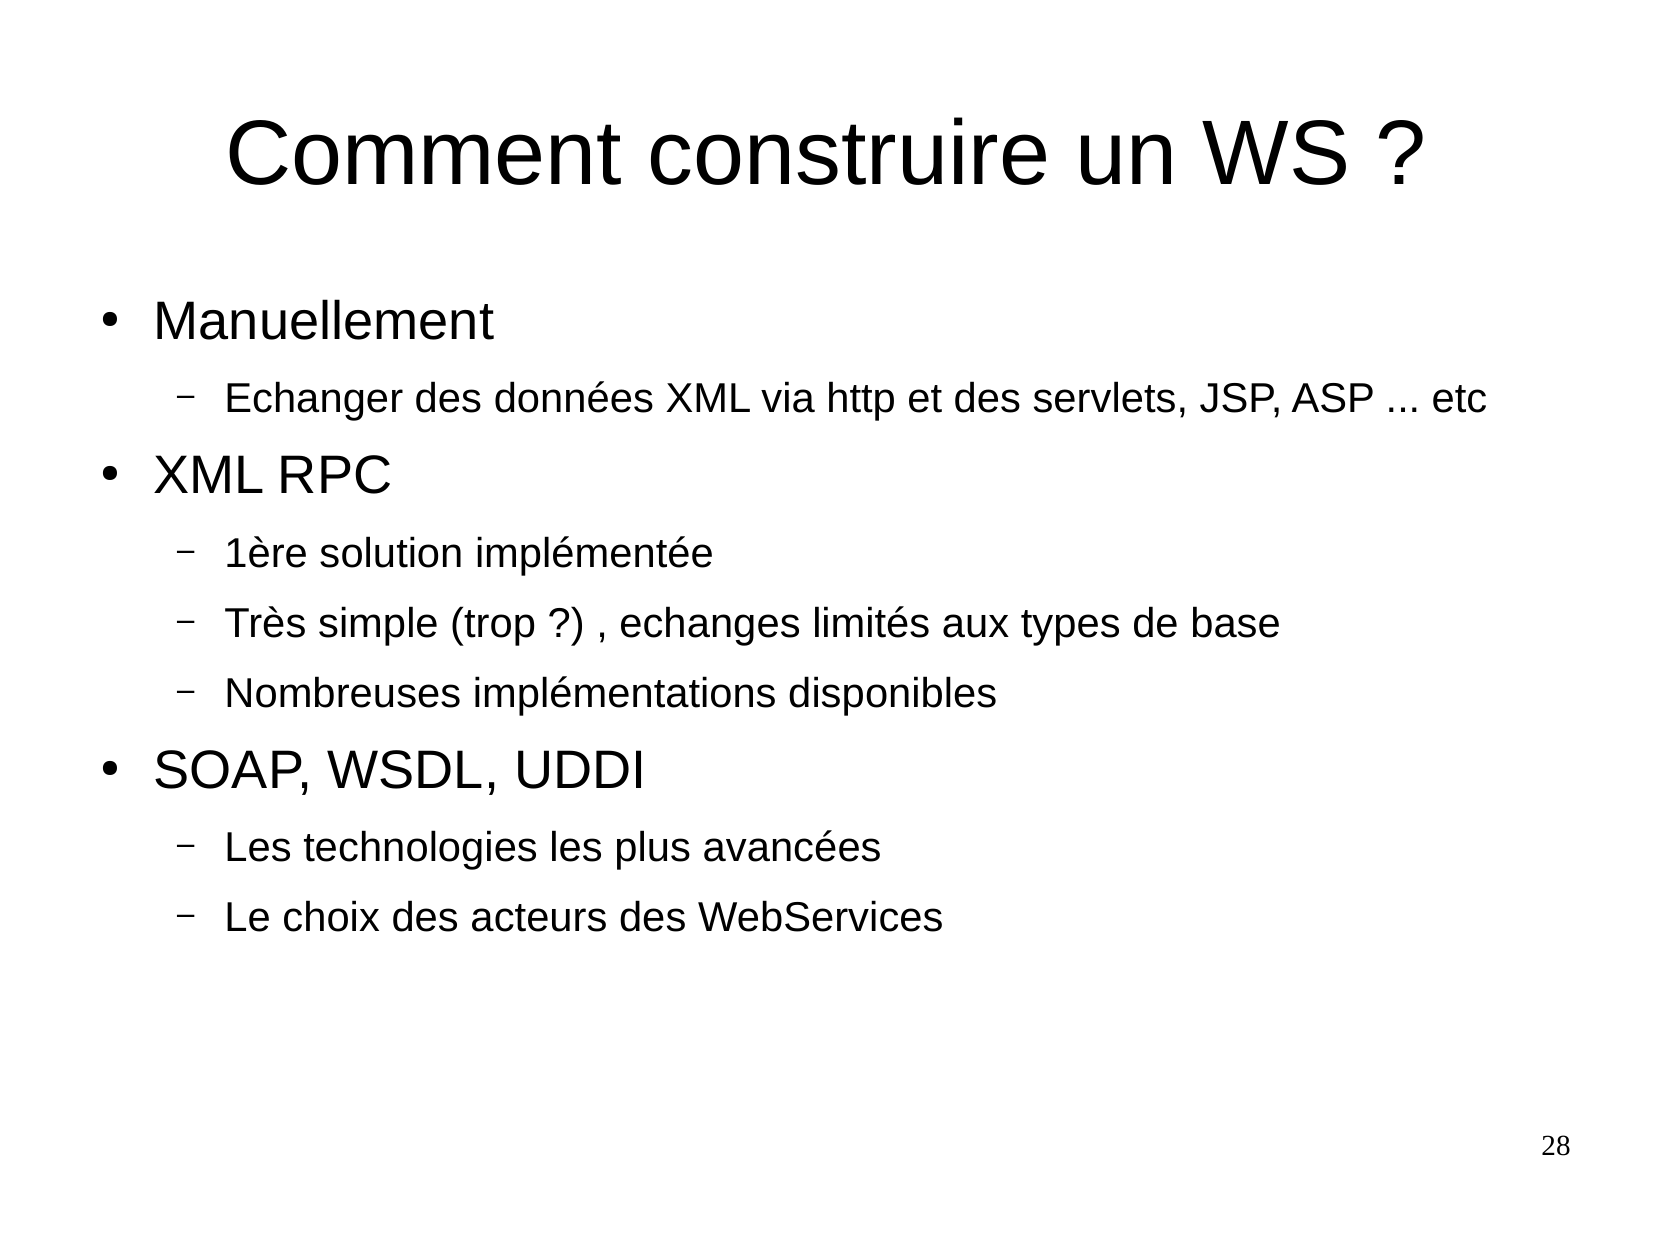

# Comment construire un WS ?
Manuellement
Echanger des données XML via http et des servlets, JSP, ASP ... etc
XML RPC
1ère solution implémentée
Très simple (trop ?) , echanges limités aux types de base
Nombreuses implémentations disponibles
SOAP, WSDL, UDDI
Les technologies les plus avancées
Le choix des acteurs des WebServices
28